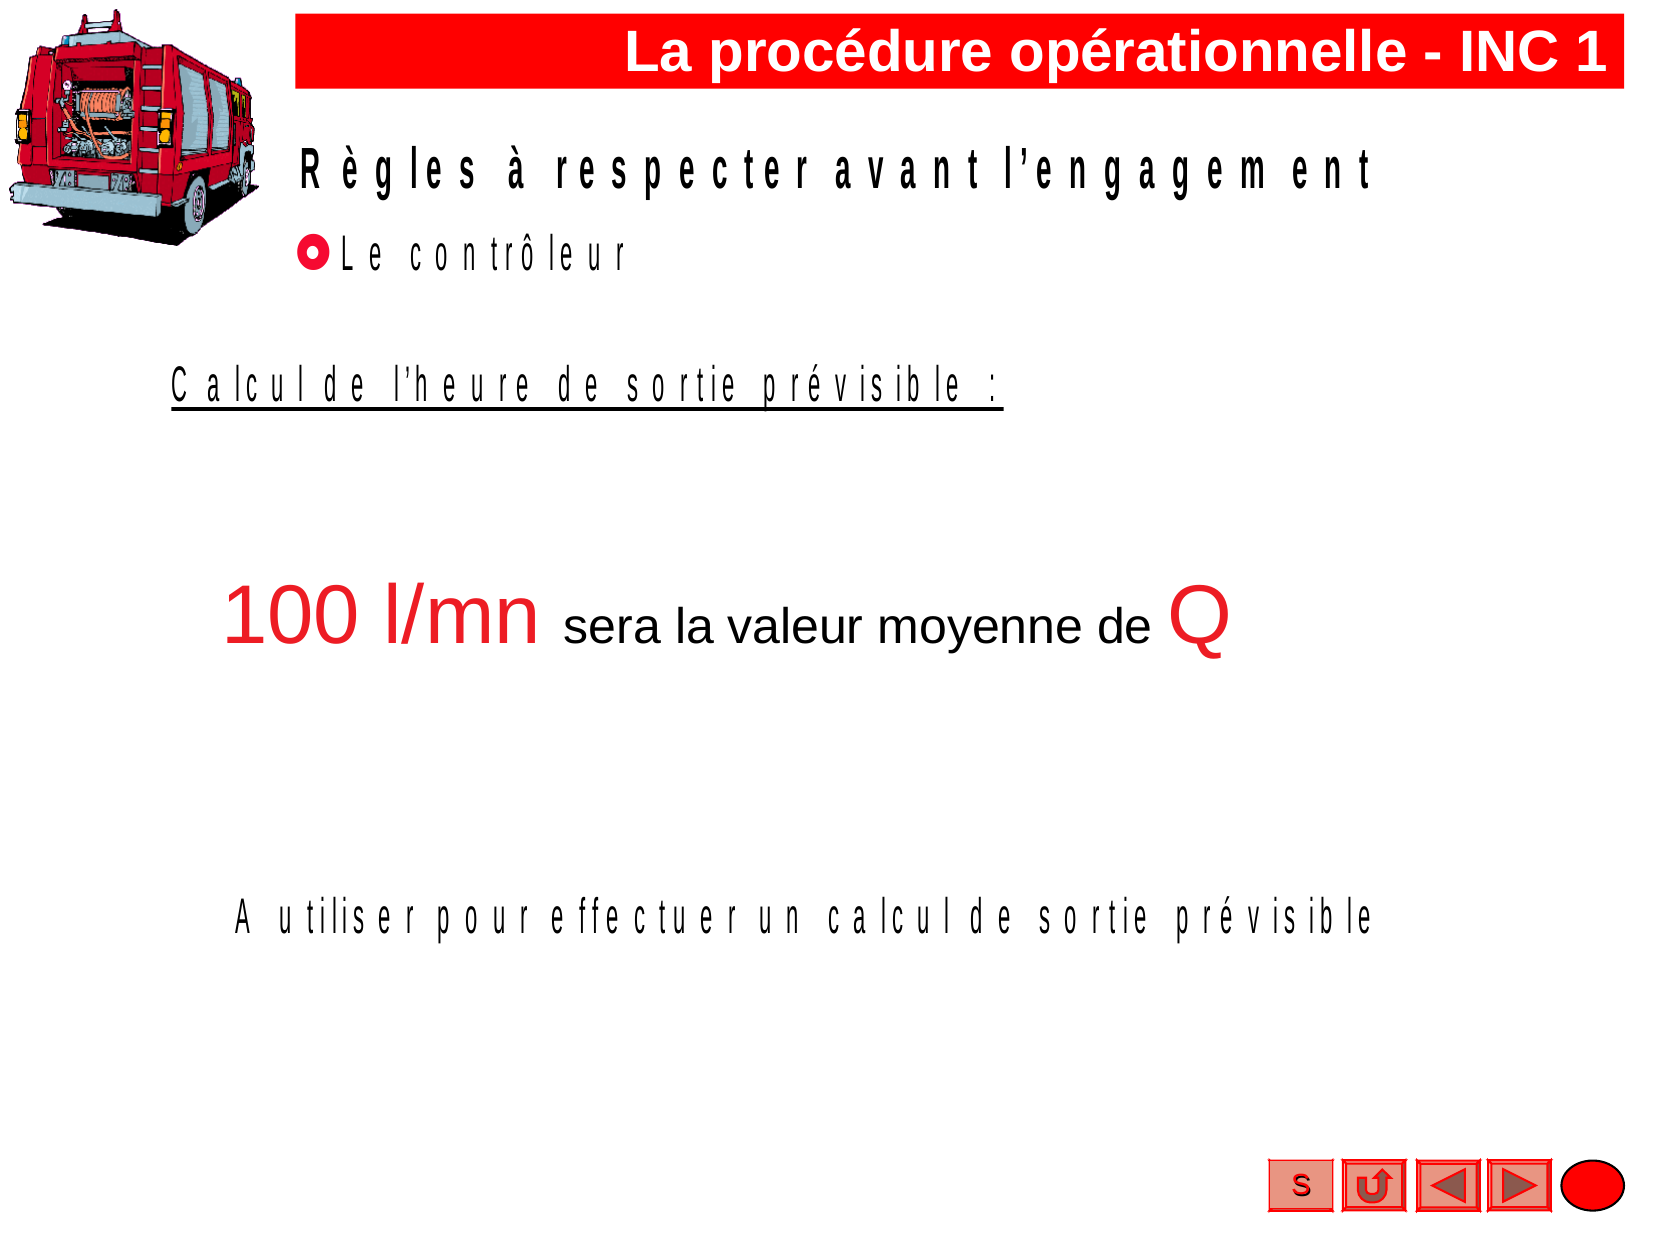

La procédure opérationnelle - INC 1
100 l/mn sera la valeur moyenne de Q